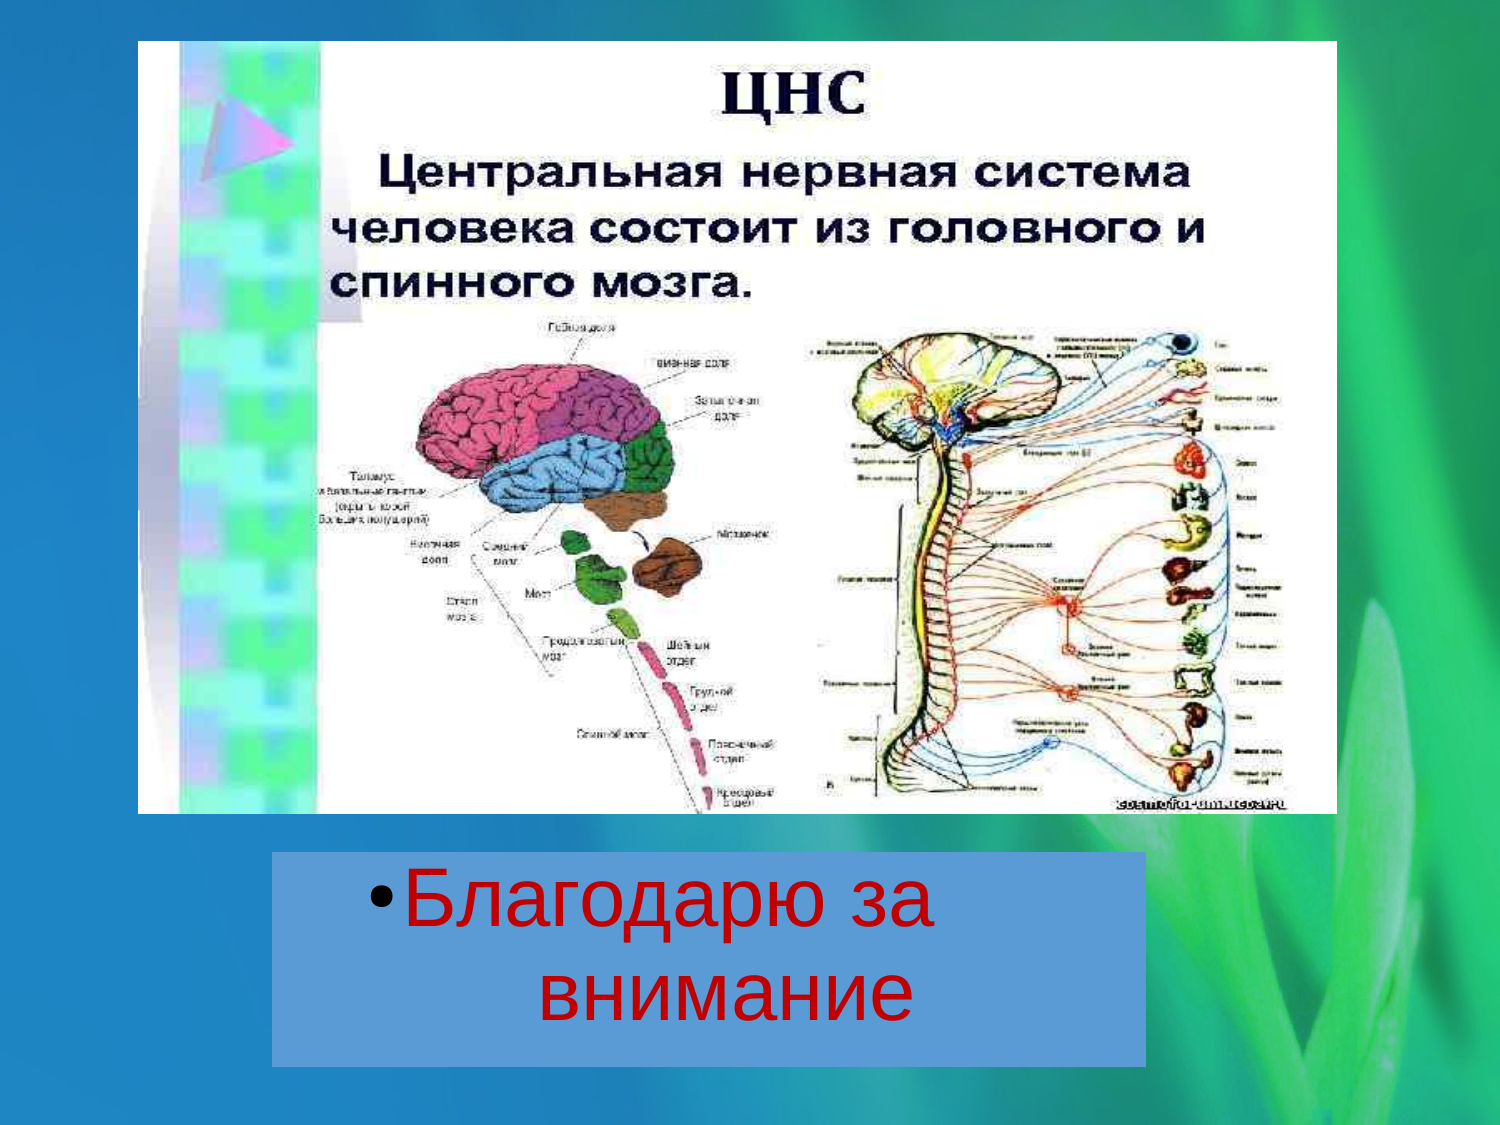

| Благодарю за внимание |
| --- |